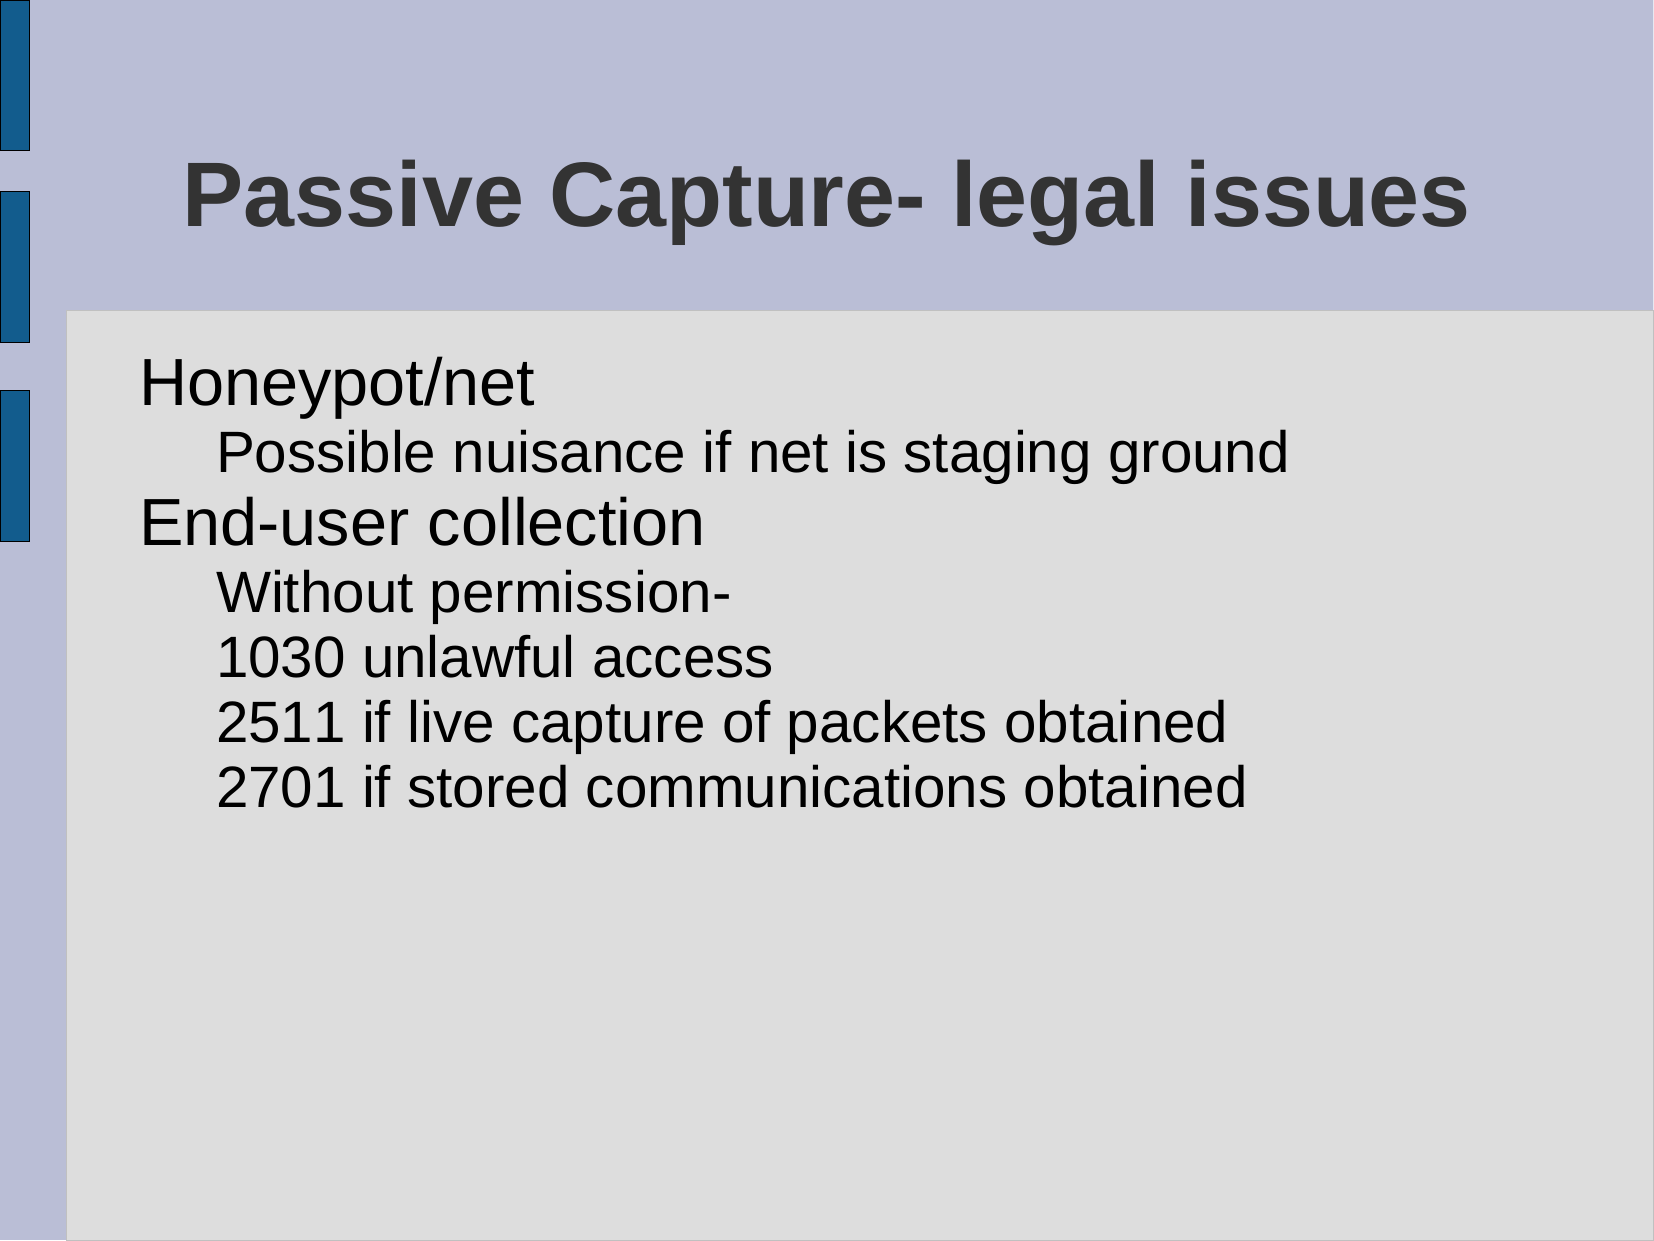

# Passive Capture- legal issues
Honeypot/net
Possible nuisance if net is staging ground
End-user collection
Without permission-
1030 unlawful access
2511 if live capture of packets obtained
2701 if stored communications obtained